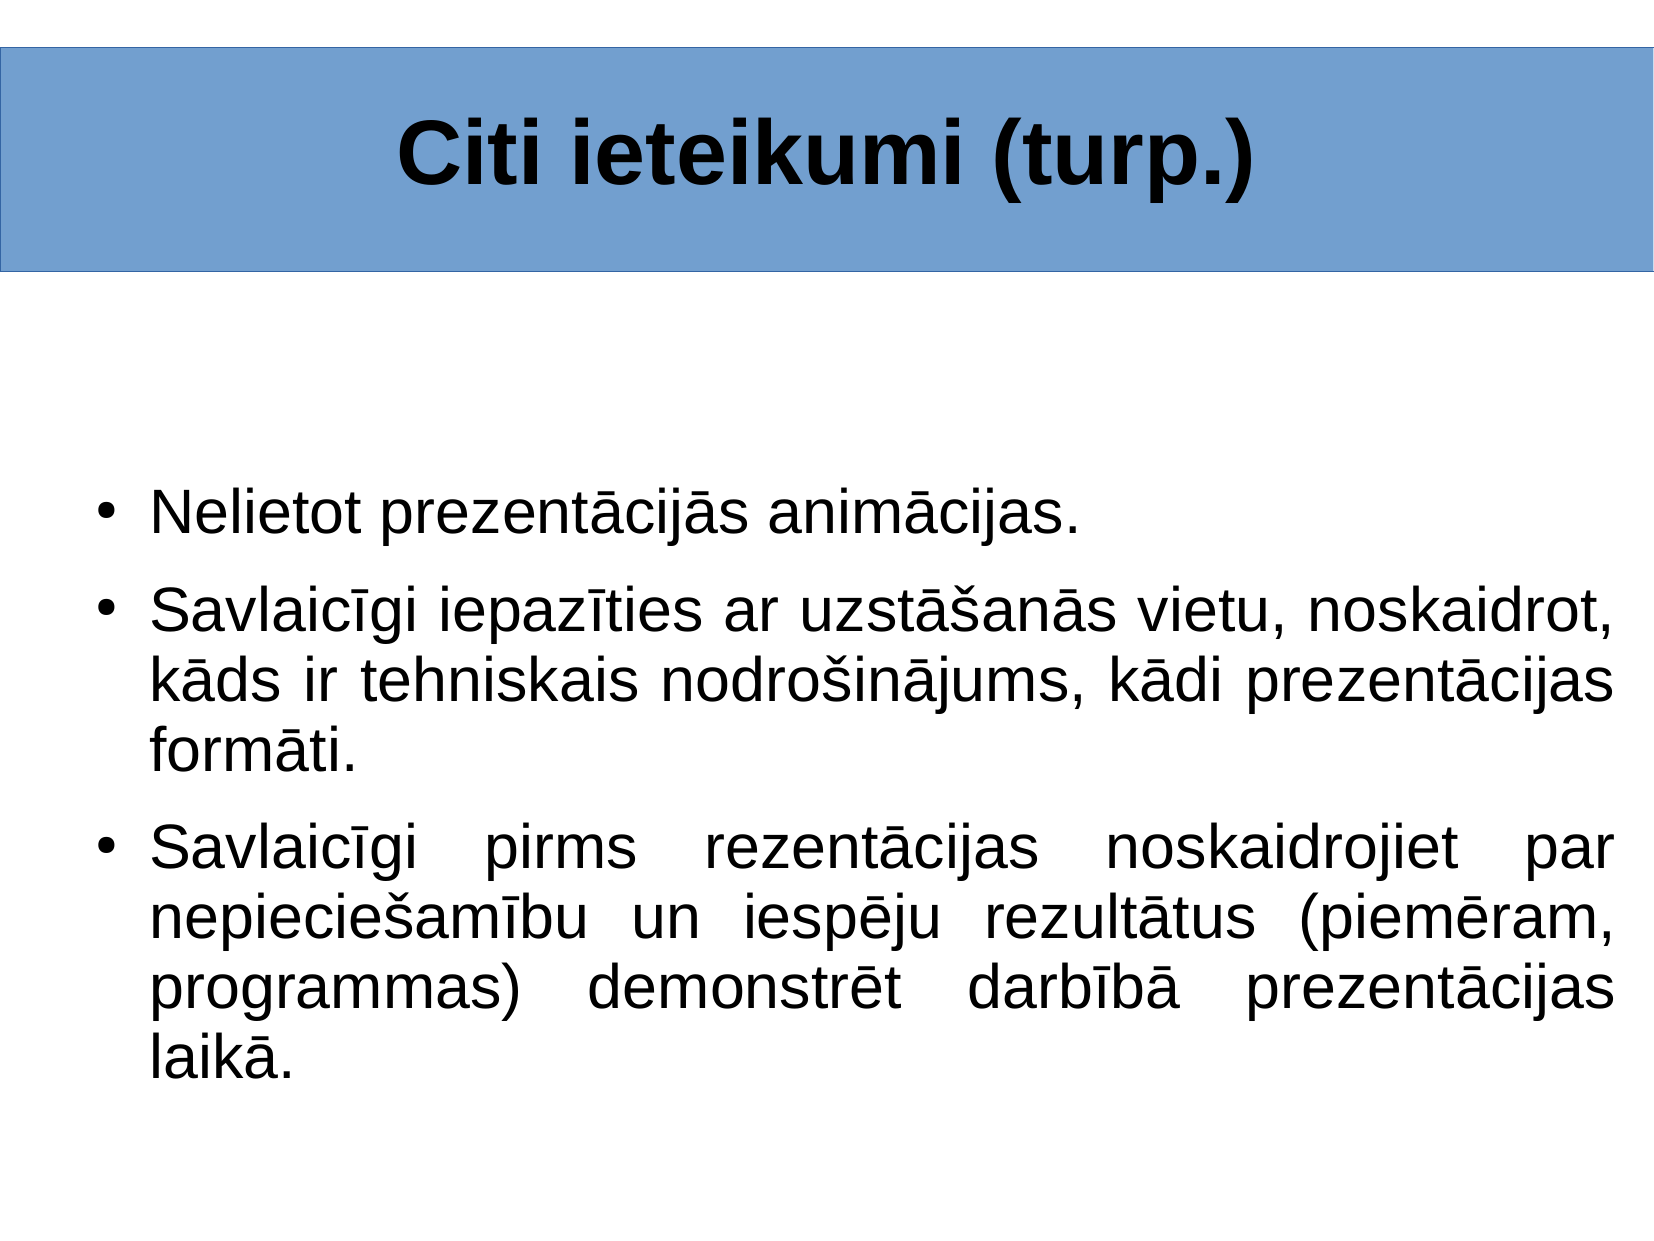

# Citi ieteikumi (turp.)
Nelietot prezentācijās animācijas.
Savlaicīgi iepazīties ar uzstāšanās vietu, noskaidrot, kāds ir tehniskais nodrošinājums, kādi prezentācijas formāti.
Savlaicīgi pirms rezentācijas noskaidrojiet par nepieciešamību un iespēju rezultātus (piemēram, programmas) demonstrēt darbībā prezentācijas laikā.